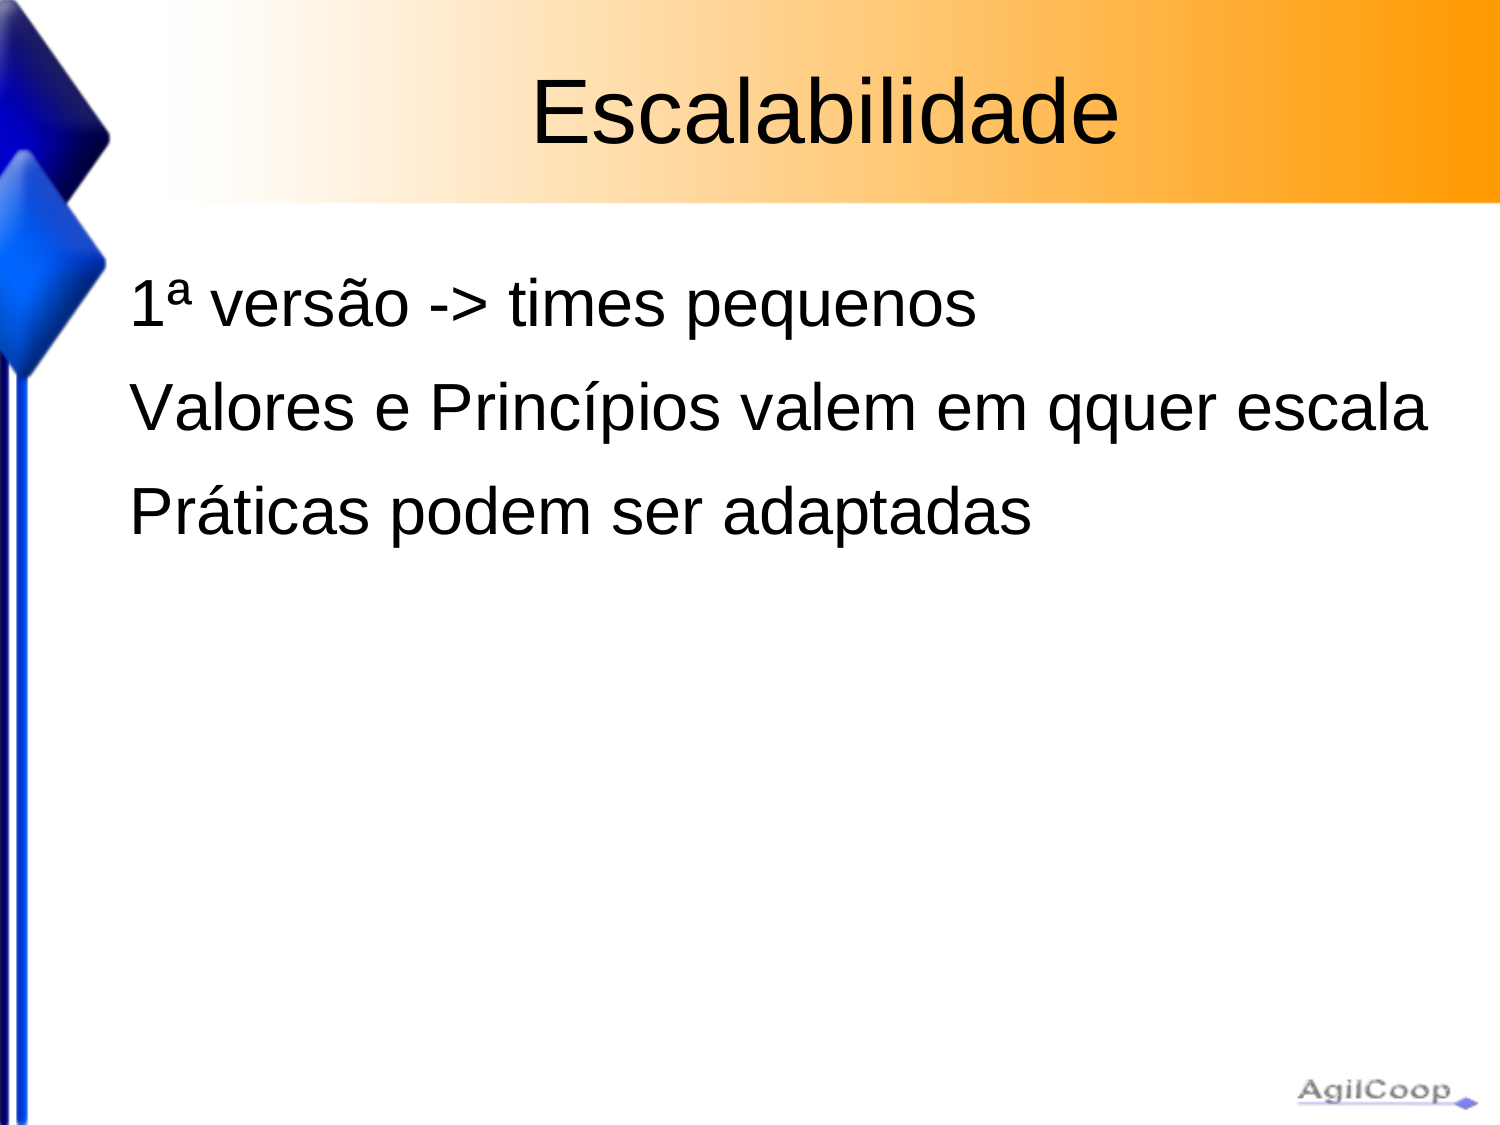

# Escalabilidade
1ª versão -> times pequenos
Valores e Princípios valem em qquer escala
Práticas podem ser adaptadas
Copyleft AgilCoop 2007
59